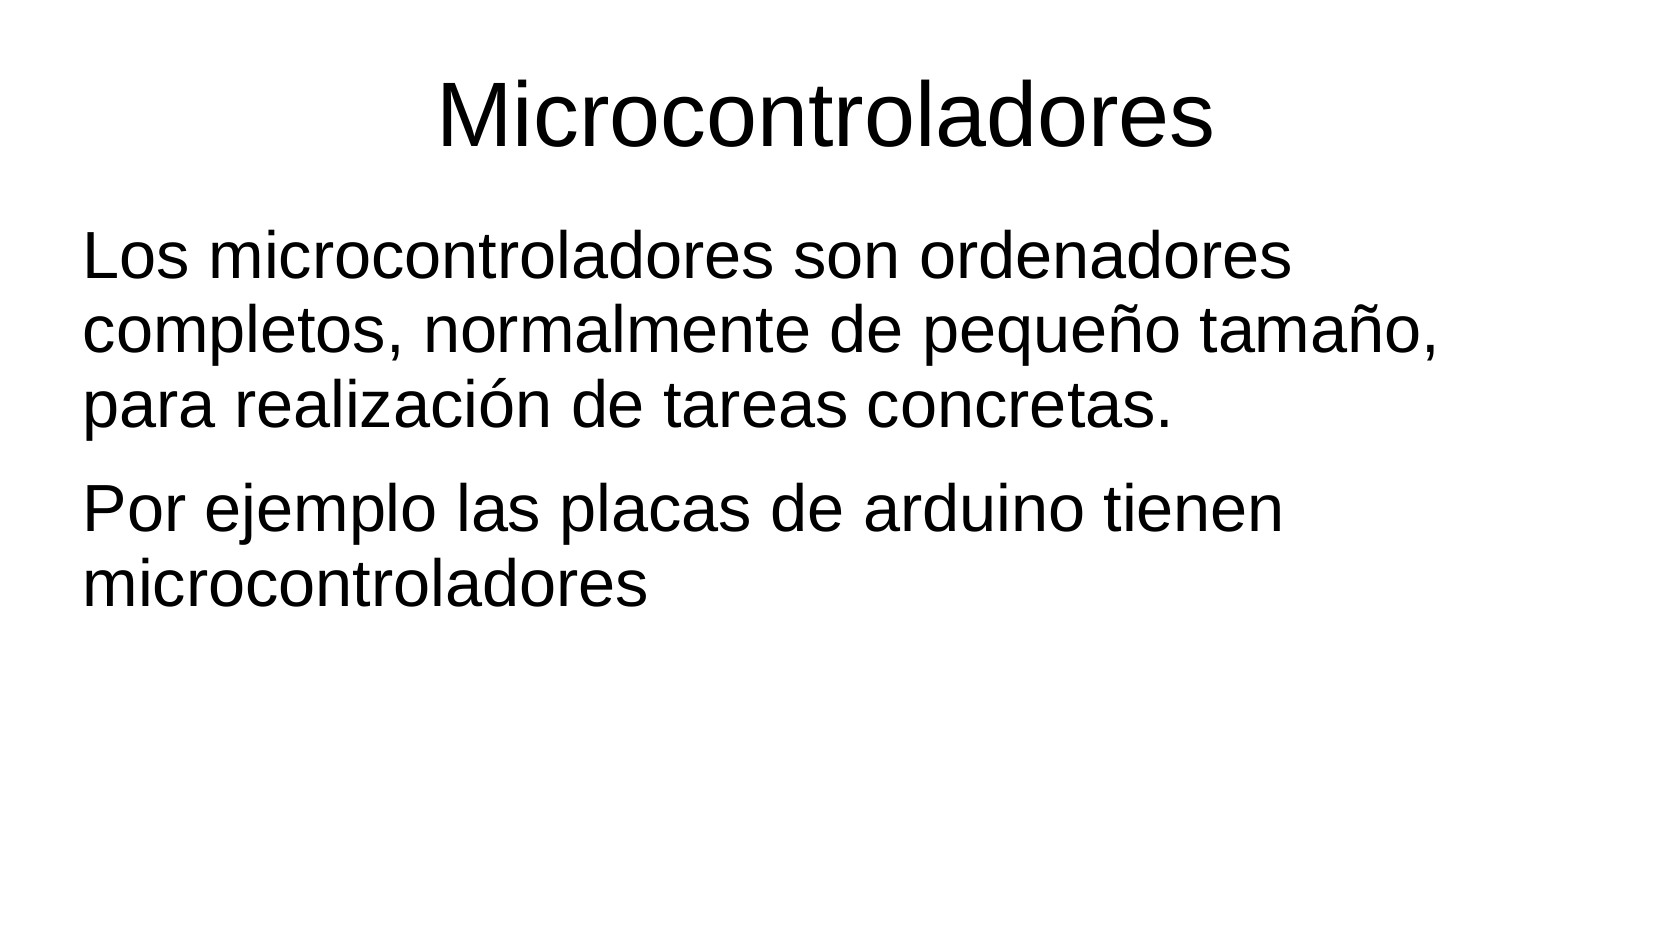

# Microcontroladores
Los microcontroladores son ordenadores completos, normalmente de pequeño tamaño, para realización de tareas concretas.
Por ejemplo las placas de arduino tienen microcontroladores